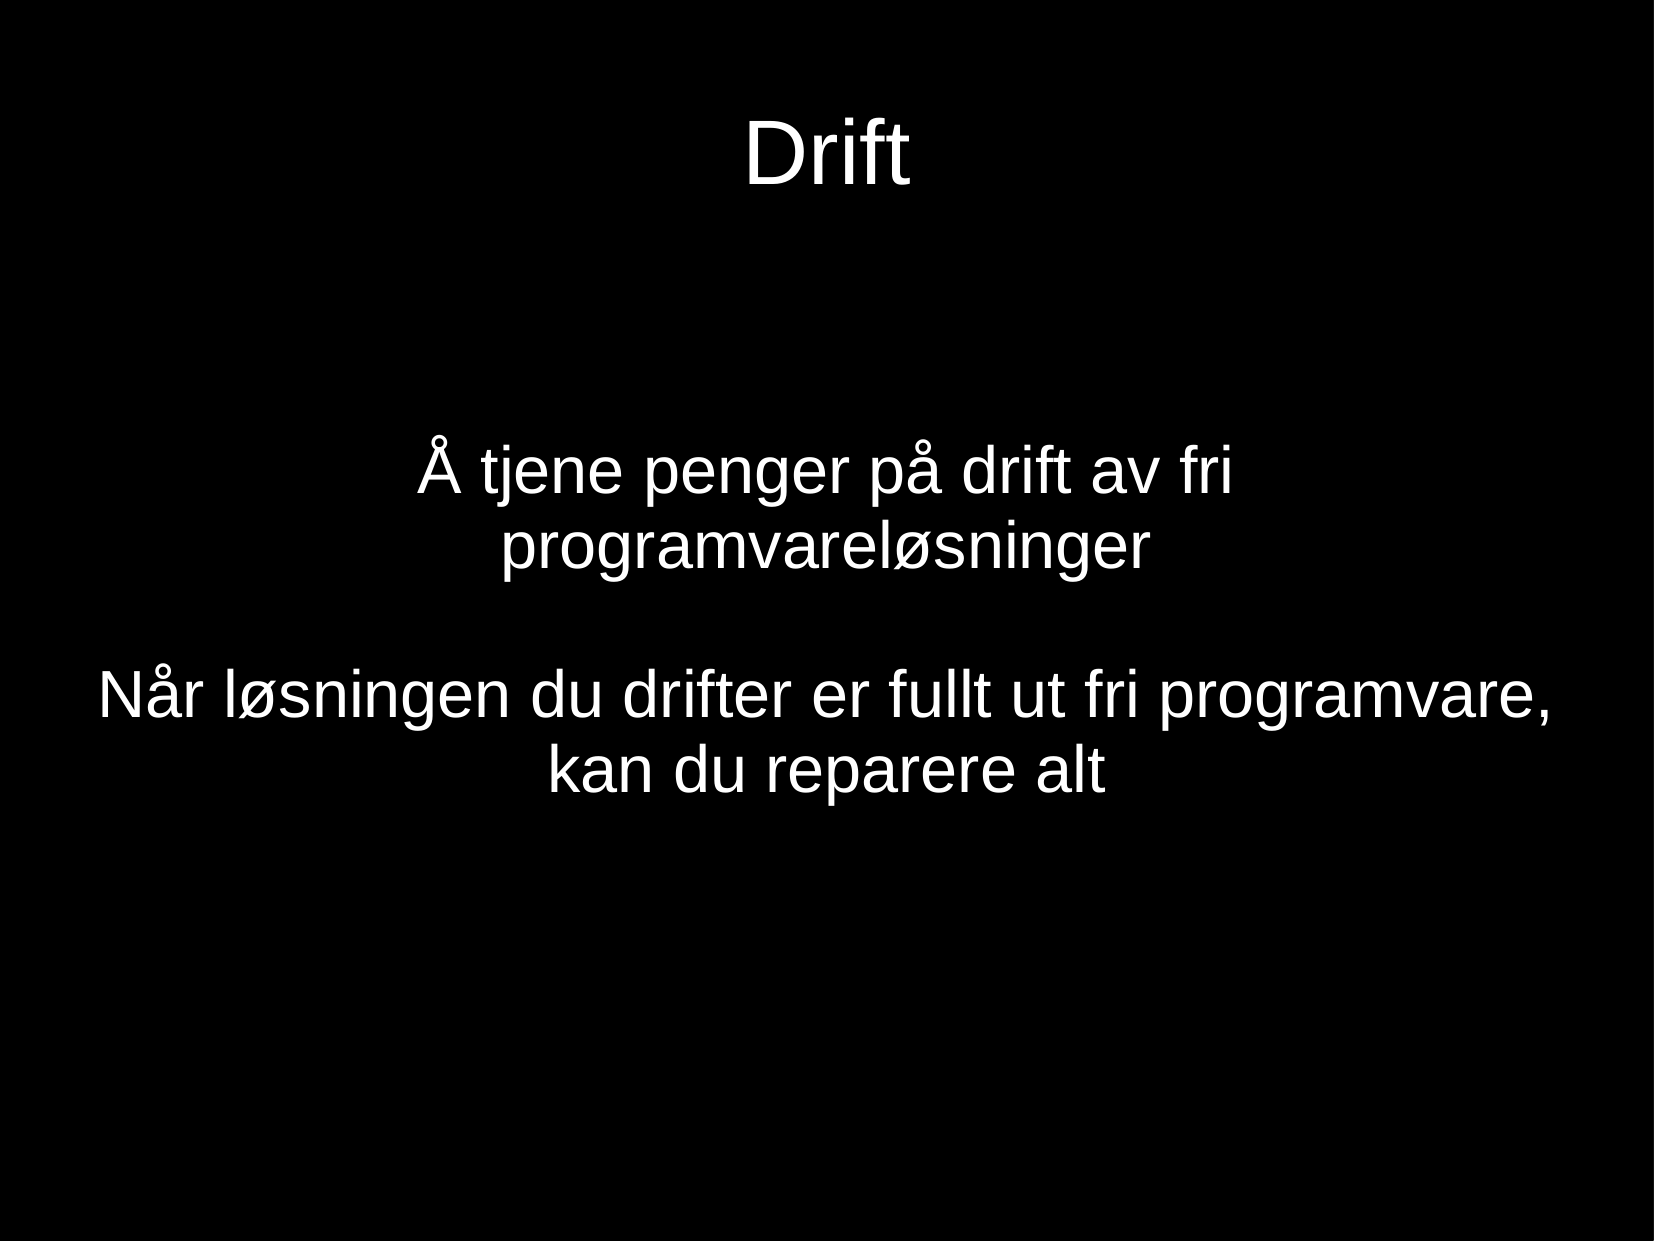

Å tjene penger på drift av fri programvareløsninger
Når løsningen du drifter er fullt ut fri programvare, kan du reparere alt
# Drift